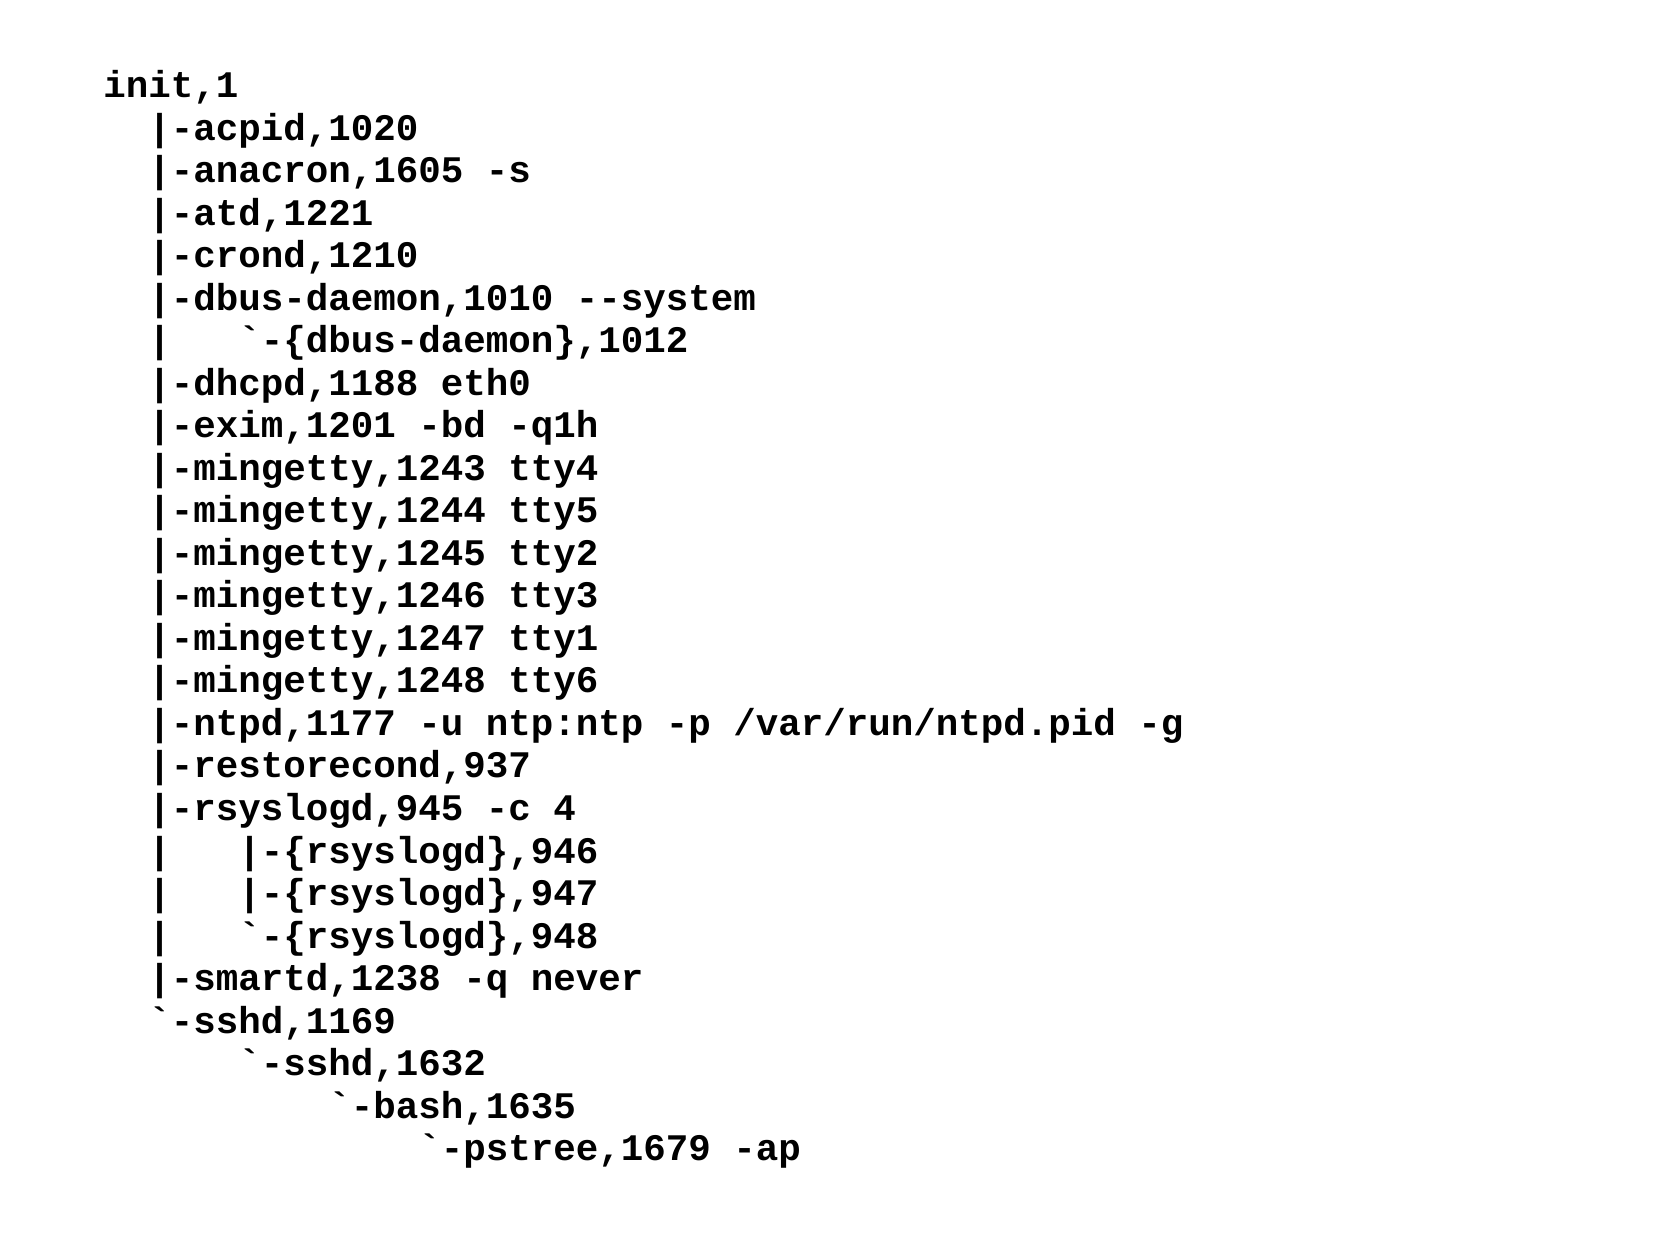

init,1
 |-acpid,1020
 |-anacron,1605 -s
 |-atd,1221
 |-crond,1210
 |-dbus-daemon,1010 --system
 | `-{dbus-daemon},1012
 |-dhcpd,1188 eth0
 |-exim,1201 -bd -q1h
 |-mingetty,1243 tty4
 |-mingetty,1244 tty5
 |-mingetty,1245 tty2
 |-mingetty,1246 tty3
 |-mingetty,1247 tty1
 |-mingetty,1248 tty6
 |-ntpd,1177 -u ntp:ntp -p /var/run/ntpd.pid -g
 |-restorecond,937
 |-rsyslogd,945 -c 4
 | |-{rsyslogd},946
 | |-{rsyslogd},947
 | `-{rsyslogd},948
 |-smartd,1238 -q never
 `-sshd,1169
 `-sshd,1632
 `-bash,1635
 `-pstree,1679 -ap